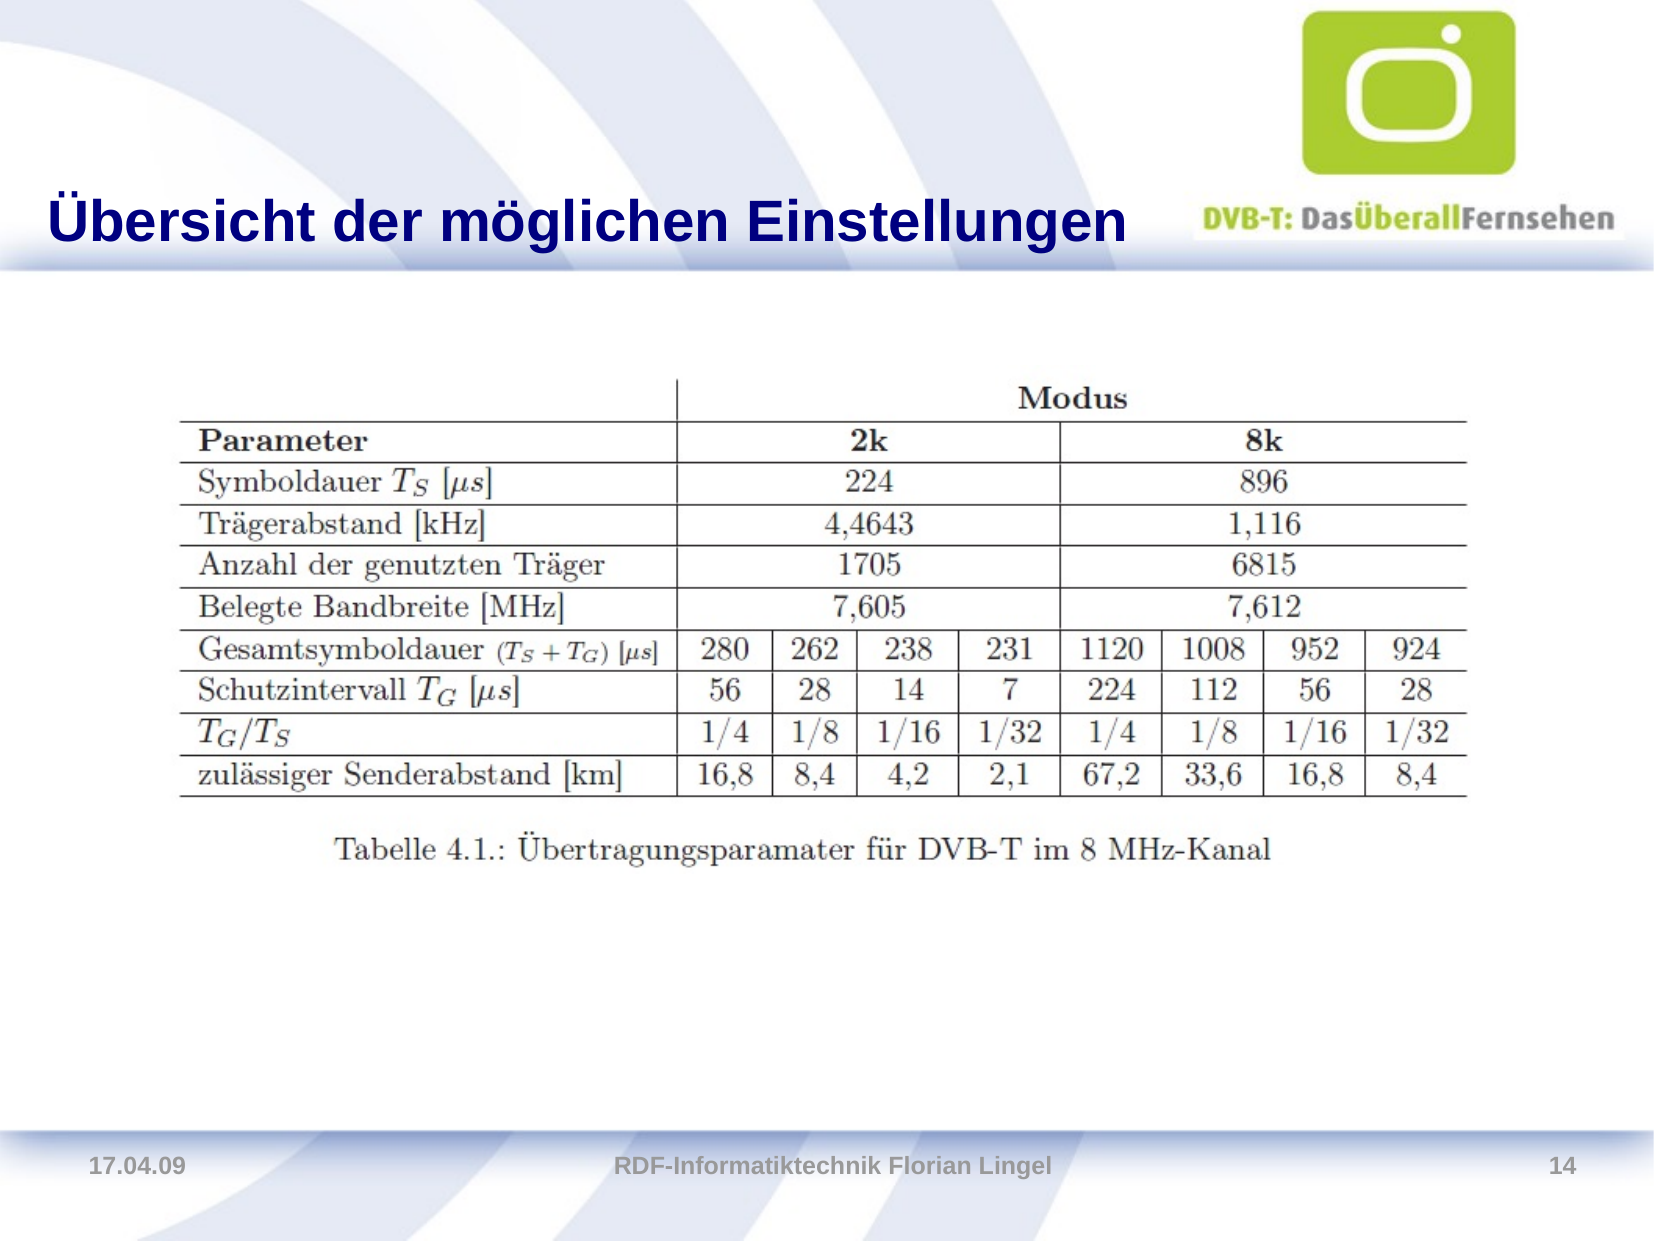

# Übersicht der möglichen Einstellungen
17.04.09
RDF-Informatiktechnik Florian Lingel
14